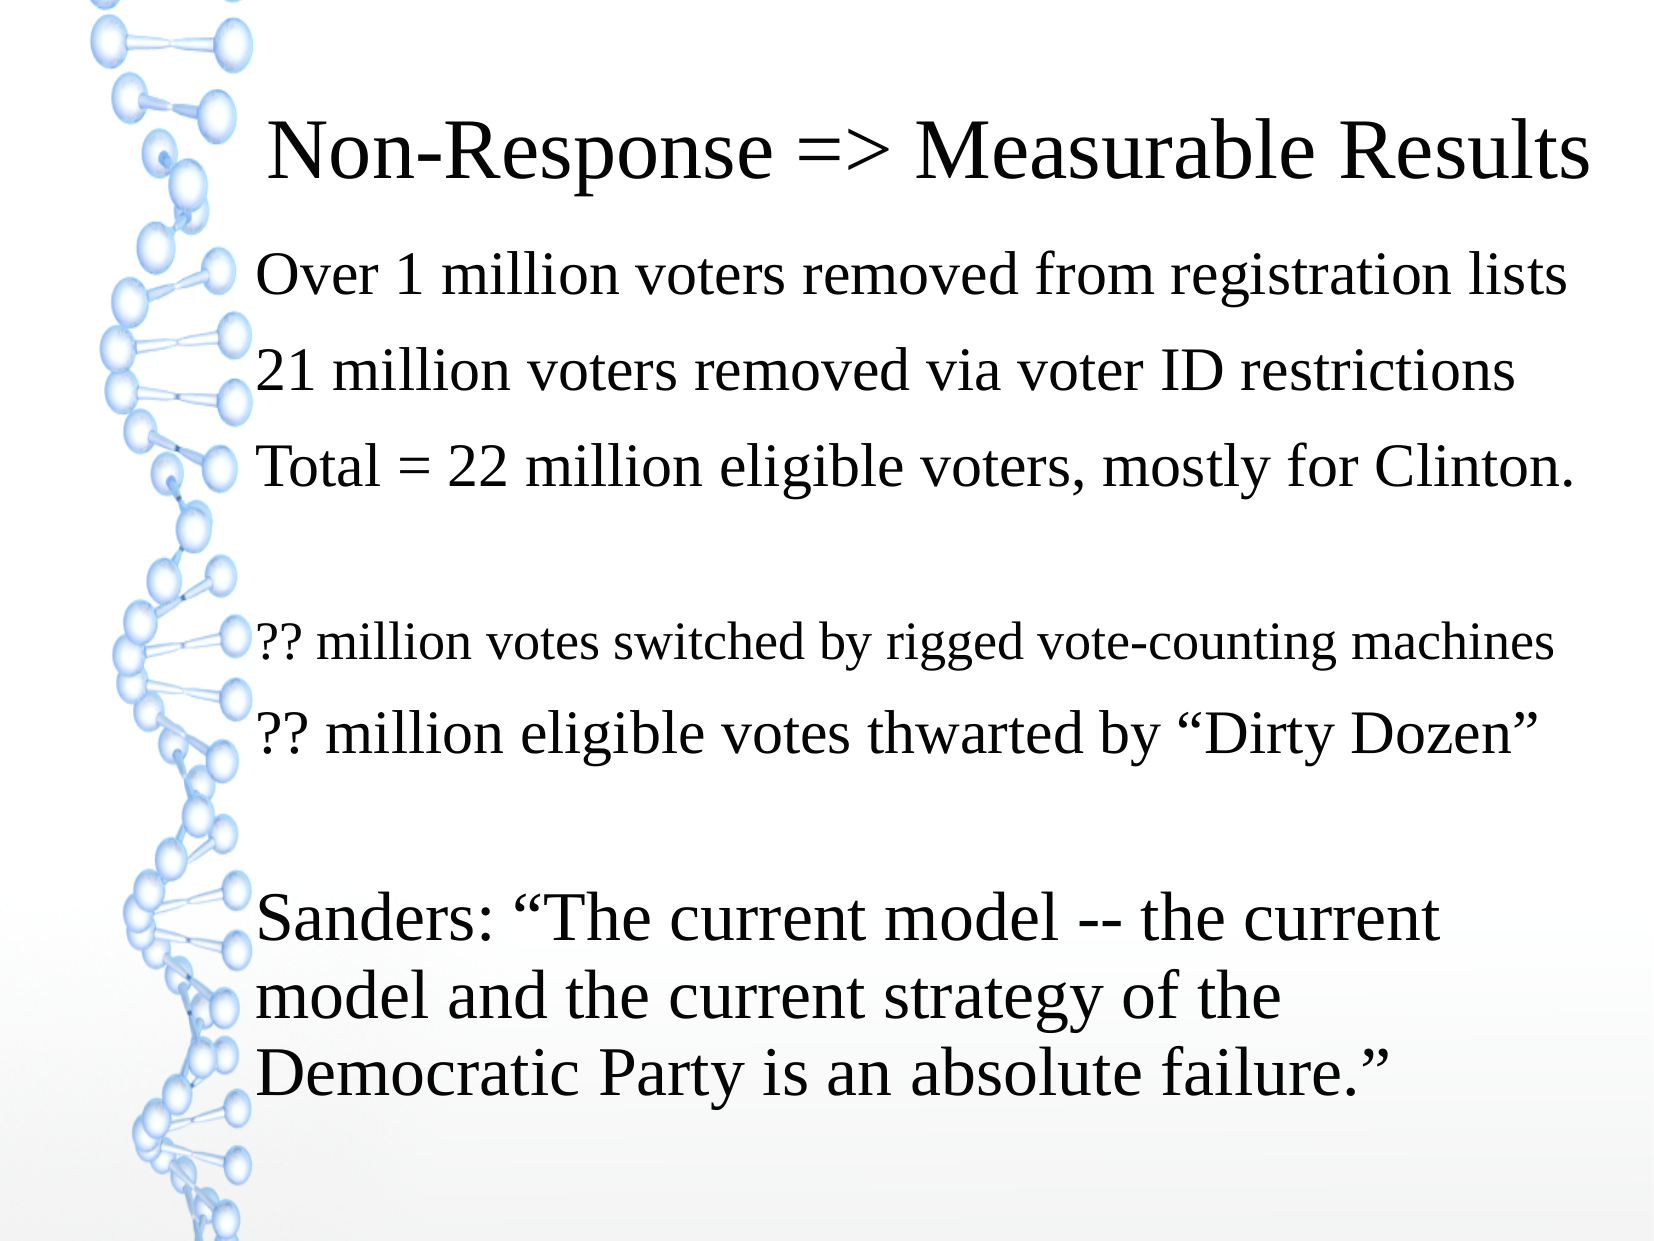

# Non-Response => Measurable Results
Over 1 million voters removed from registration lists
21 million voters removed via voter ID restrictions
Total = 22 million eligible voters, mostly for Clinton.
?? million votes switched by rigged vote-counting machines
?? million eligible votes thwarted by “Dirty Dozen”
Sanders: “The current model -- the current model and the current strategy of the Democratic Party is an absolute failure.”